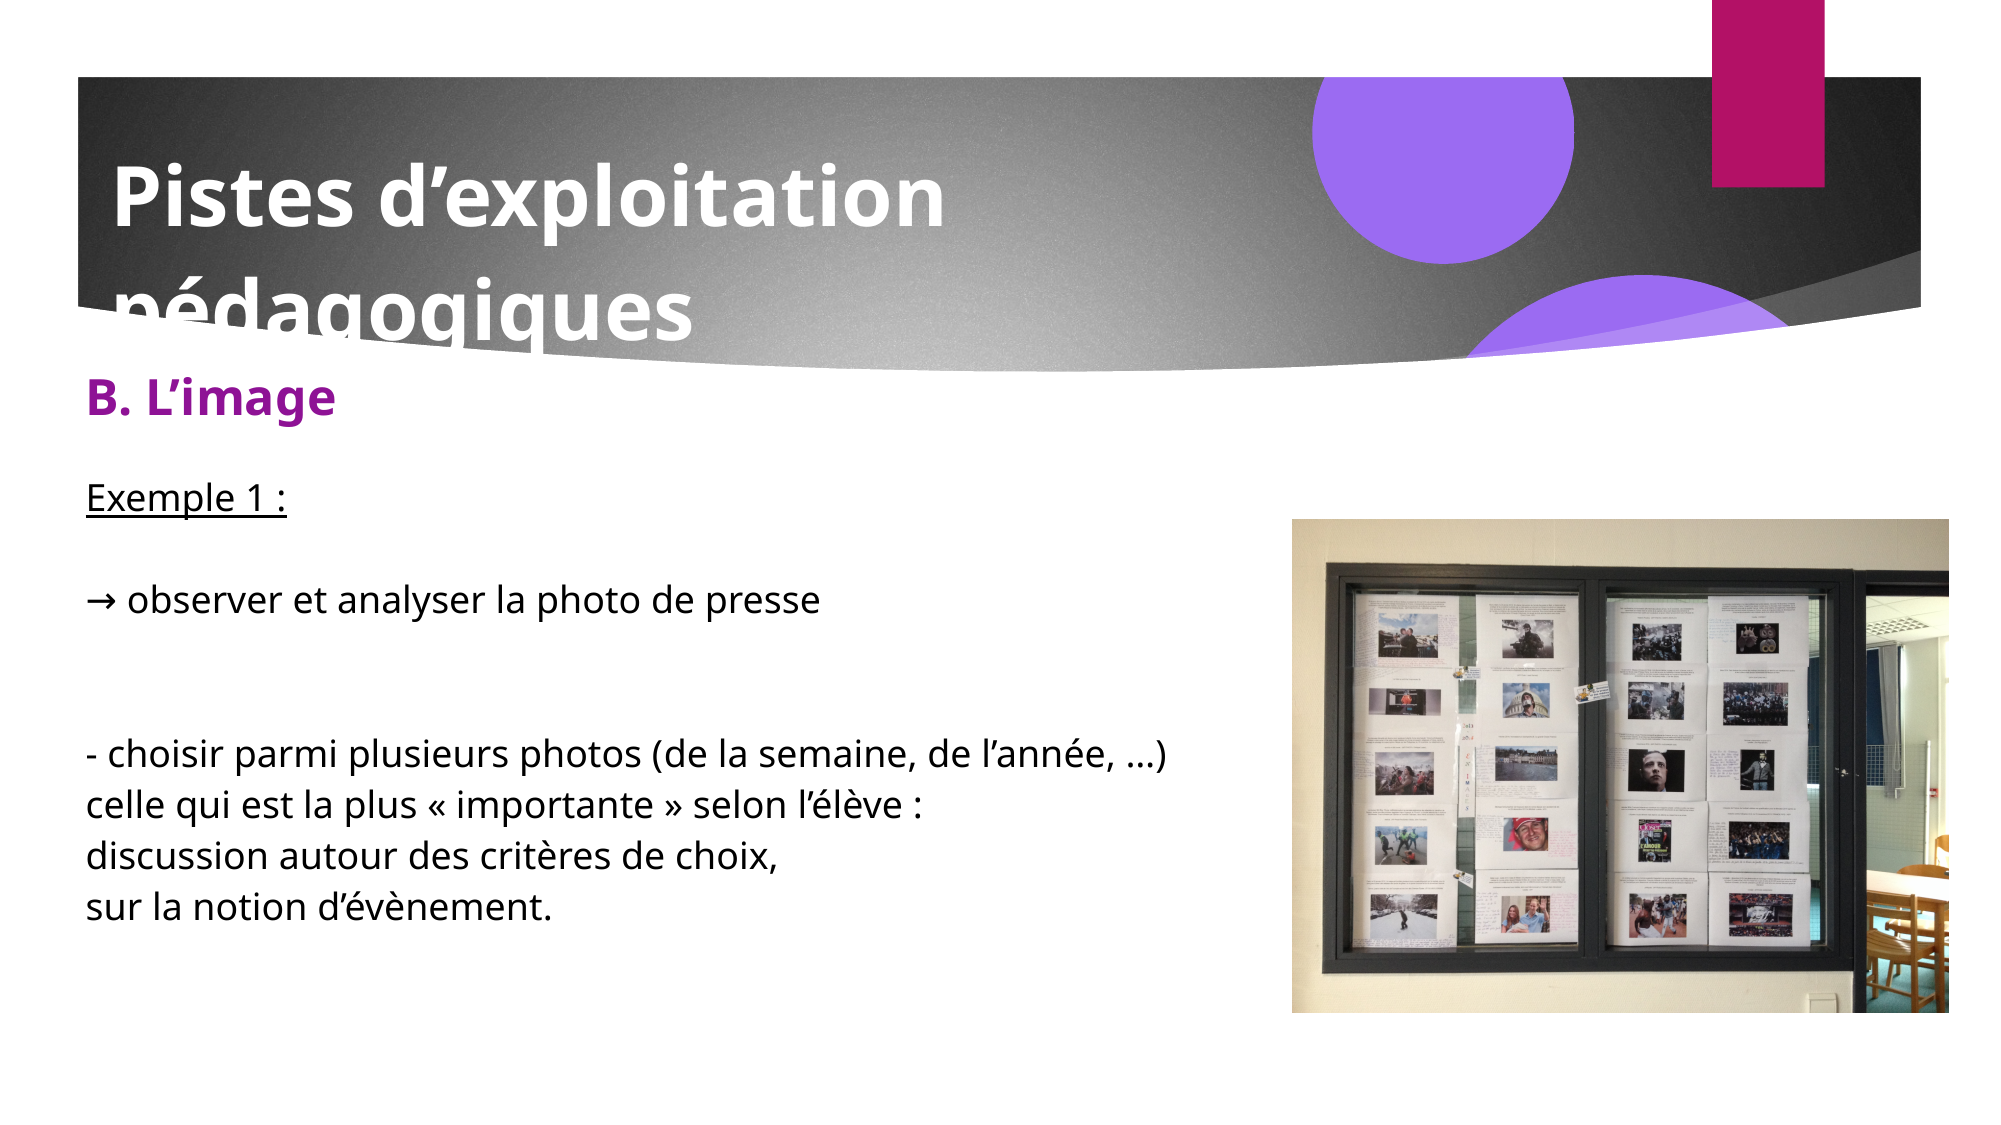

# Pistes d’exploitation pédagogiques
B. L’image
Exemple 1 :
→ observer et analyser la photo de presse
- choisir parmi plusieurs photos (de la semaine, de l’année, …)
celle qui est la plus « importante » selon l’élève :
discussion autour des critères de choix,
sur la notion d’évènement.